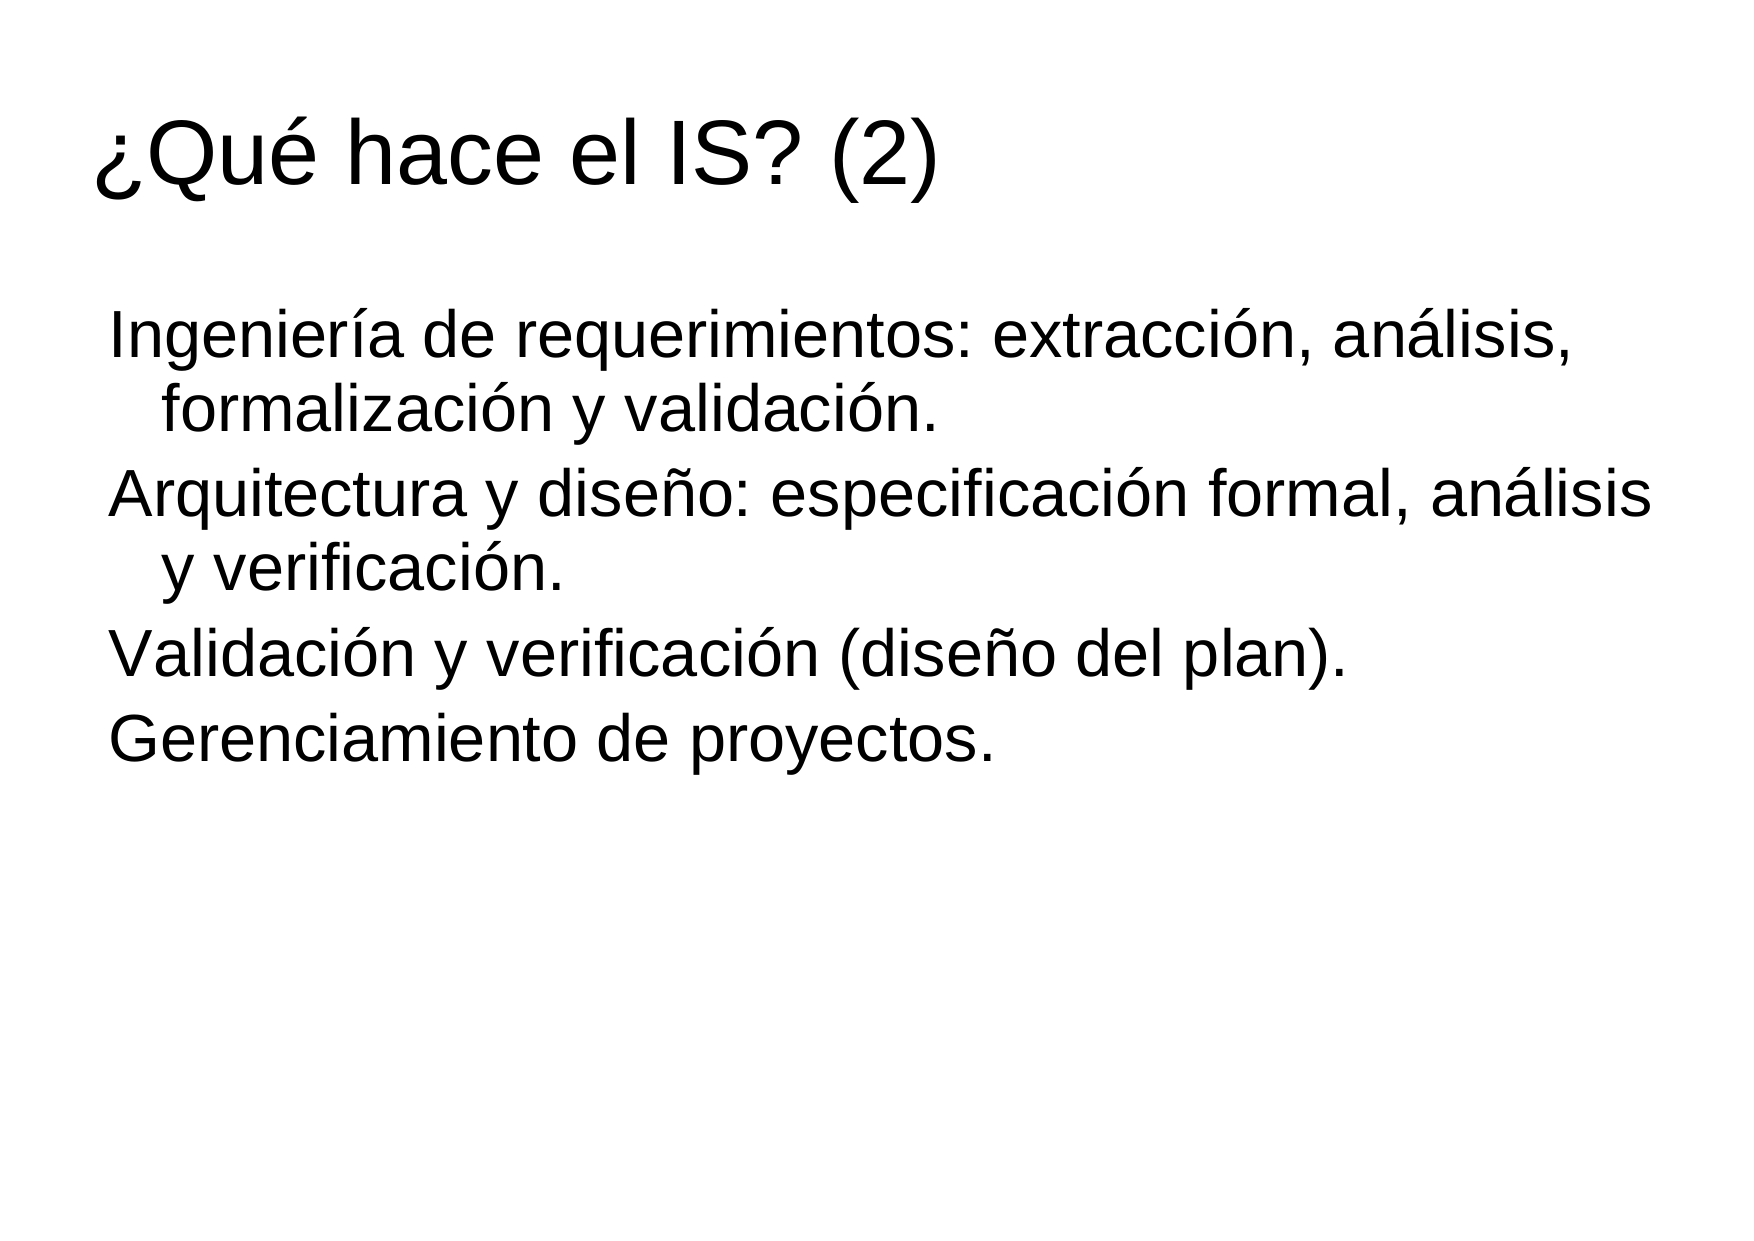

# ¿Qué hace el IS? (2)
Ingeniería de requerimientos: extracción, análisis, formalización y validación.
Arquitectura y diseño: especificación formal, análisis y verificación.
Validación y verificación (diseño del plan).
Gerenciamiento de proyectos.